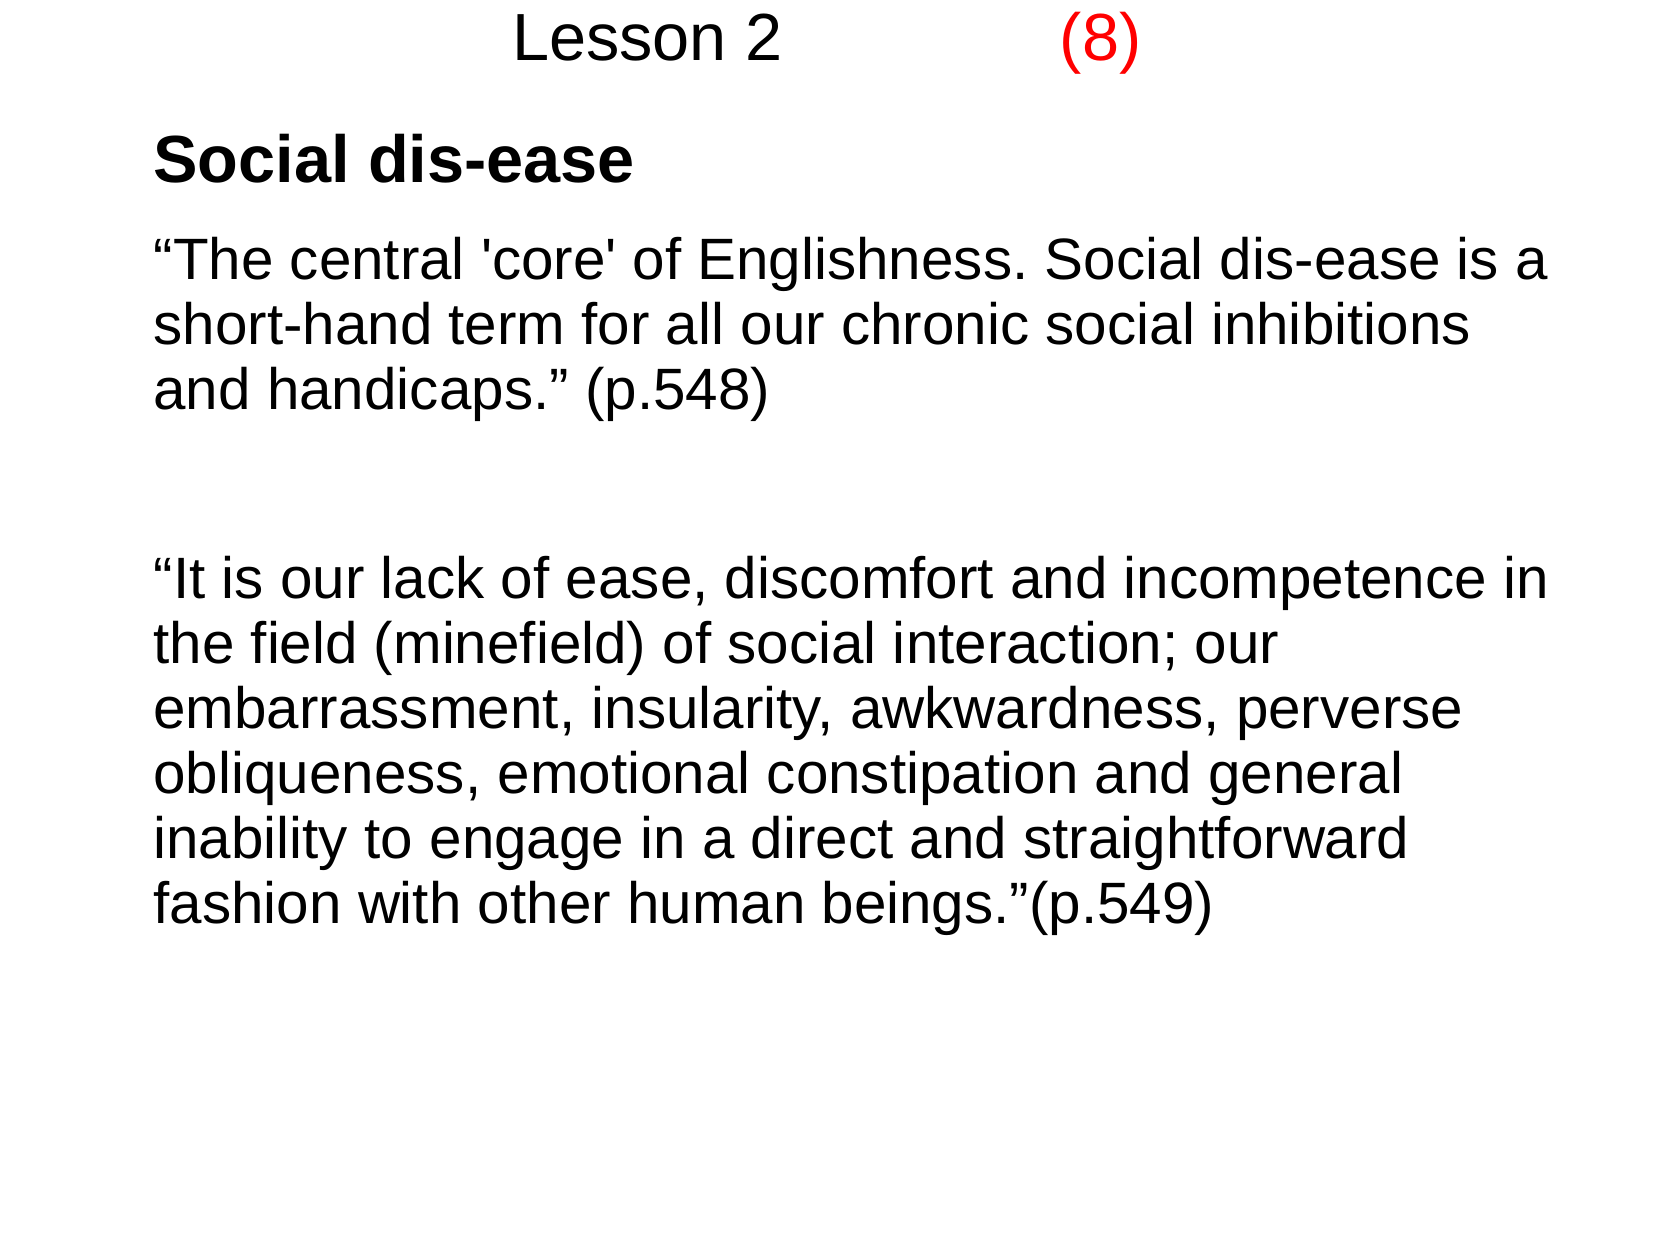

# Lesson 2 (8)
Social dis-ease
“The central 'core' of Englishness. Social dis-ease is a short-hand term for all our chronic social inhibitions and handicaps.” (p.548)
“It is our lack of ease, discomfort and incompetence in the field (minefield) of social interaction; our embarrassment, insularity, awkwardness, perverse obliqueness, emotional constipation and general inability to engage in a direct and straightforward fashion with other human beings.”(p.549)